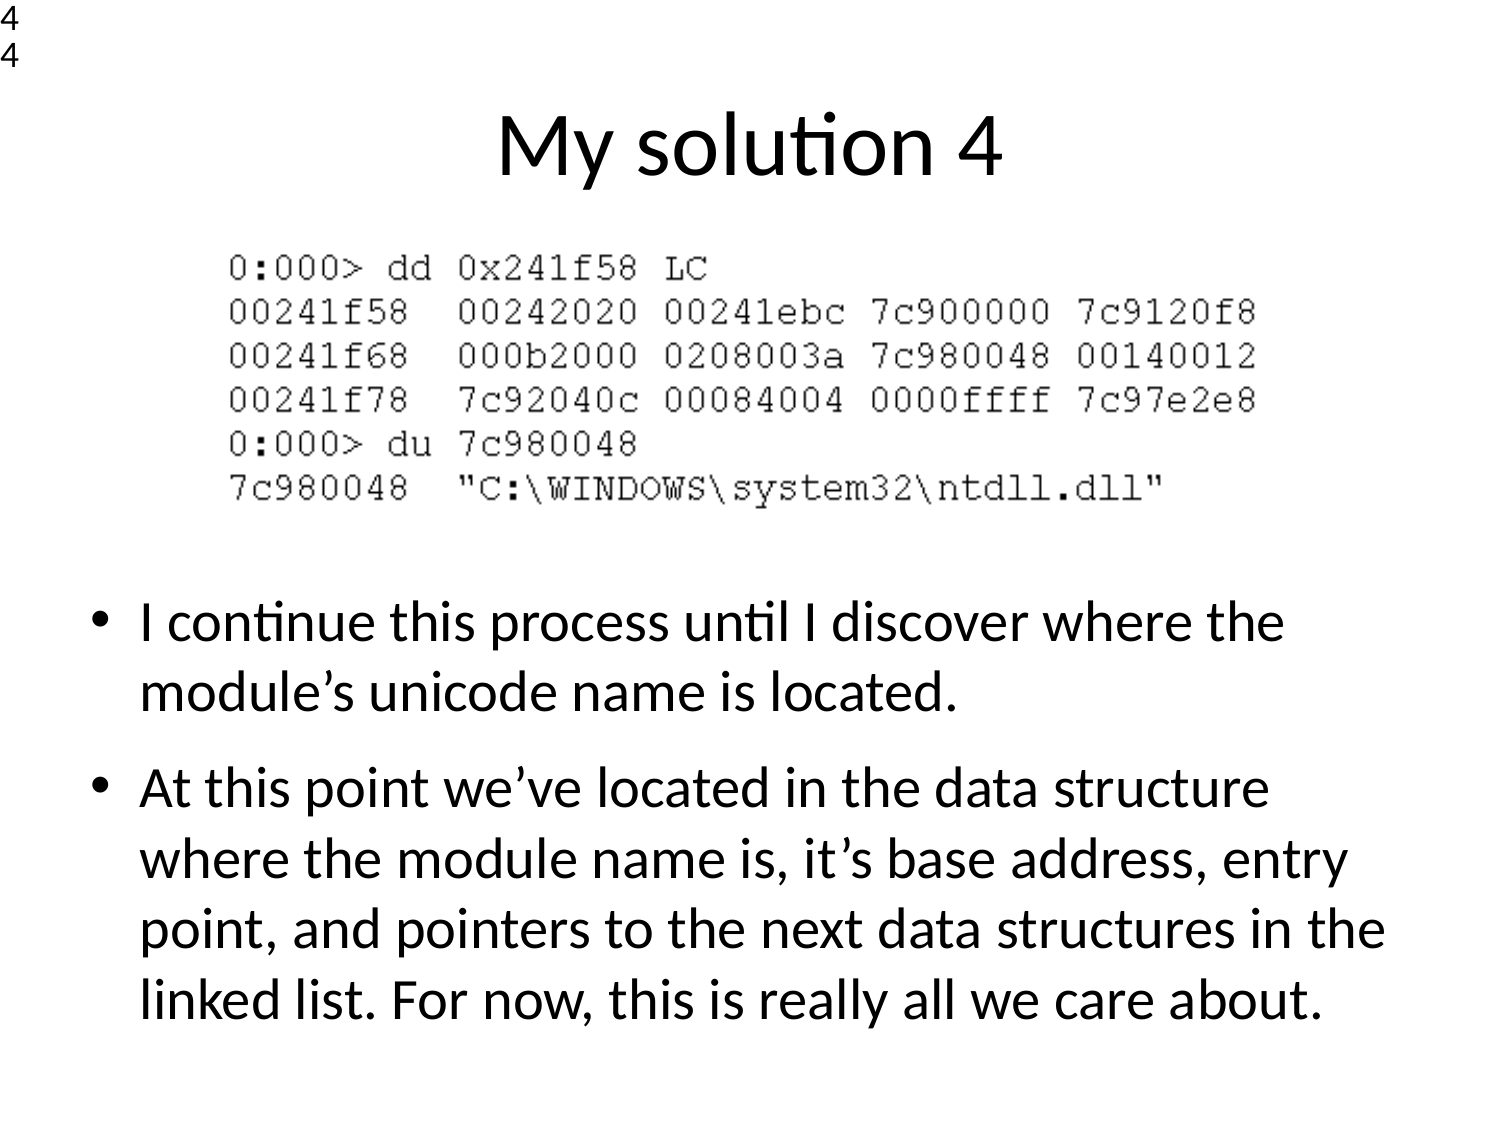

# My solution 4
I continue this process until I discover where the module’s unicode name is located.
At this point we’ve located in the data structure where the module name is, it’s base address, entry point, and pointers to the next data structures in the linked list. For now, this is really all we care about.